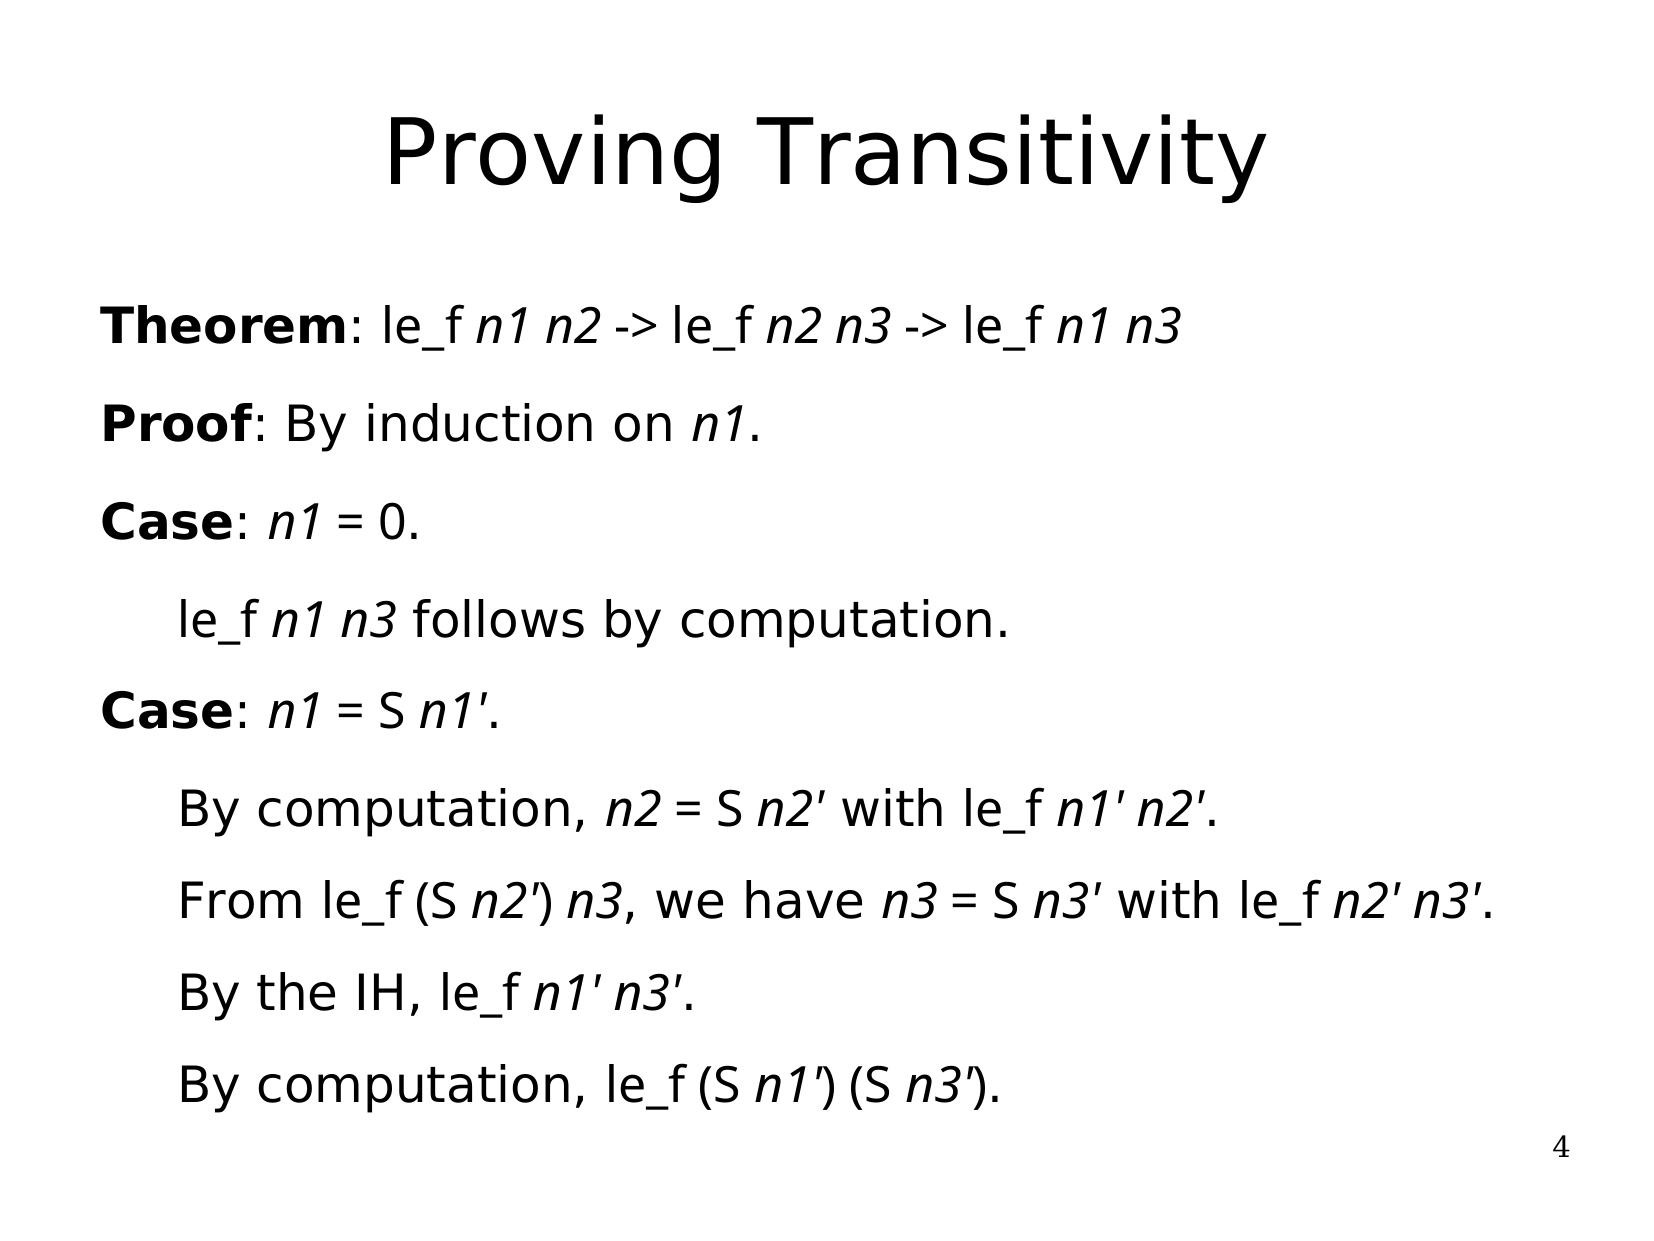

# Proving Transitivity
Theorem: le_f n1 n2 -> le_f n2 n3 -> le_f n1 n3
Proof: By induction on n1.
Case: n1 = 0.
le_f n1 n3 follows by computation.
Case: n1 = S n1'.
By computation, n2 = S n2' with le_f n1' n2'.
From le_f (S n2') n3, we have n3 = S n3' with le_f n2' n3'.
By the IH, le_f n1' n3'.
By computation, le_f (S n1') (S n3').
4